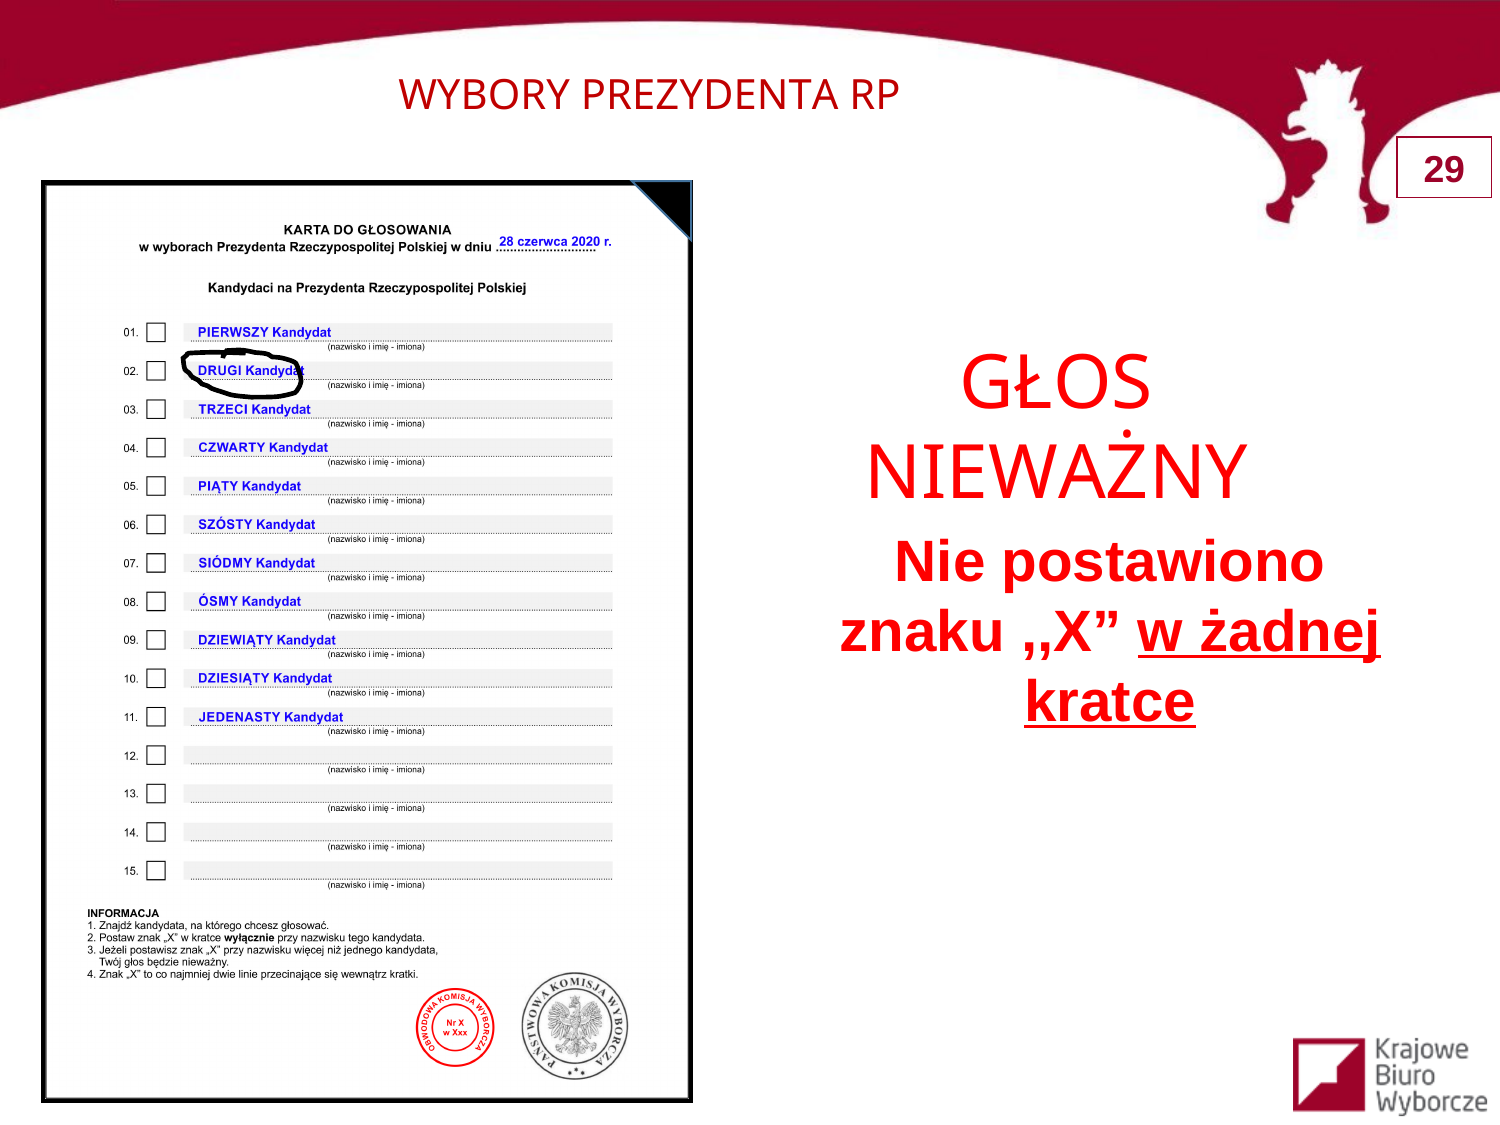

WYBORY PREZYDENTA RP
GŁOS NIEWAŻNY
Nie postawiono znaku ,,X” w żadnej kratce